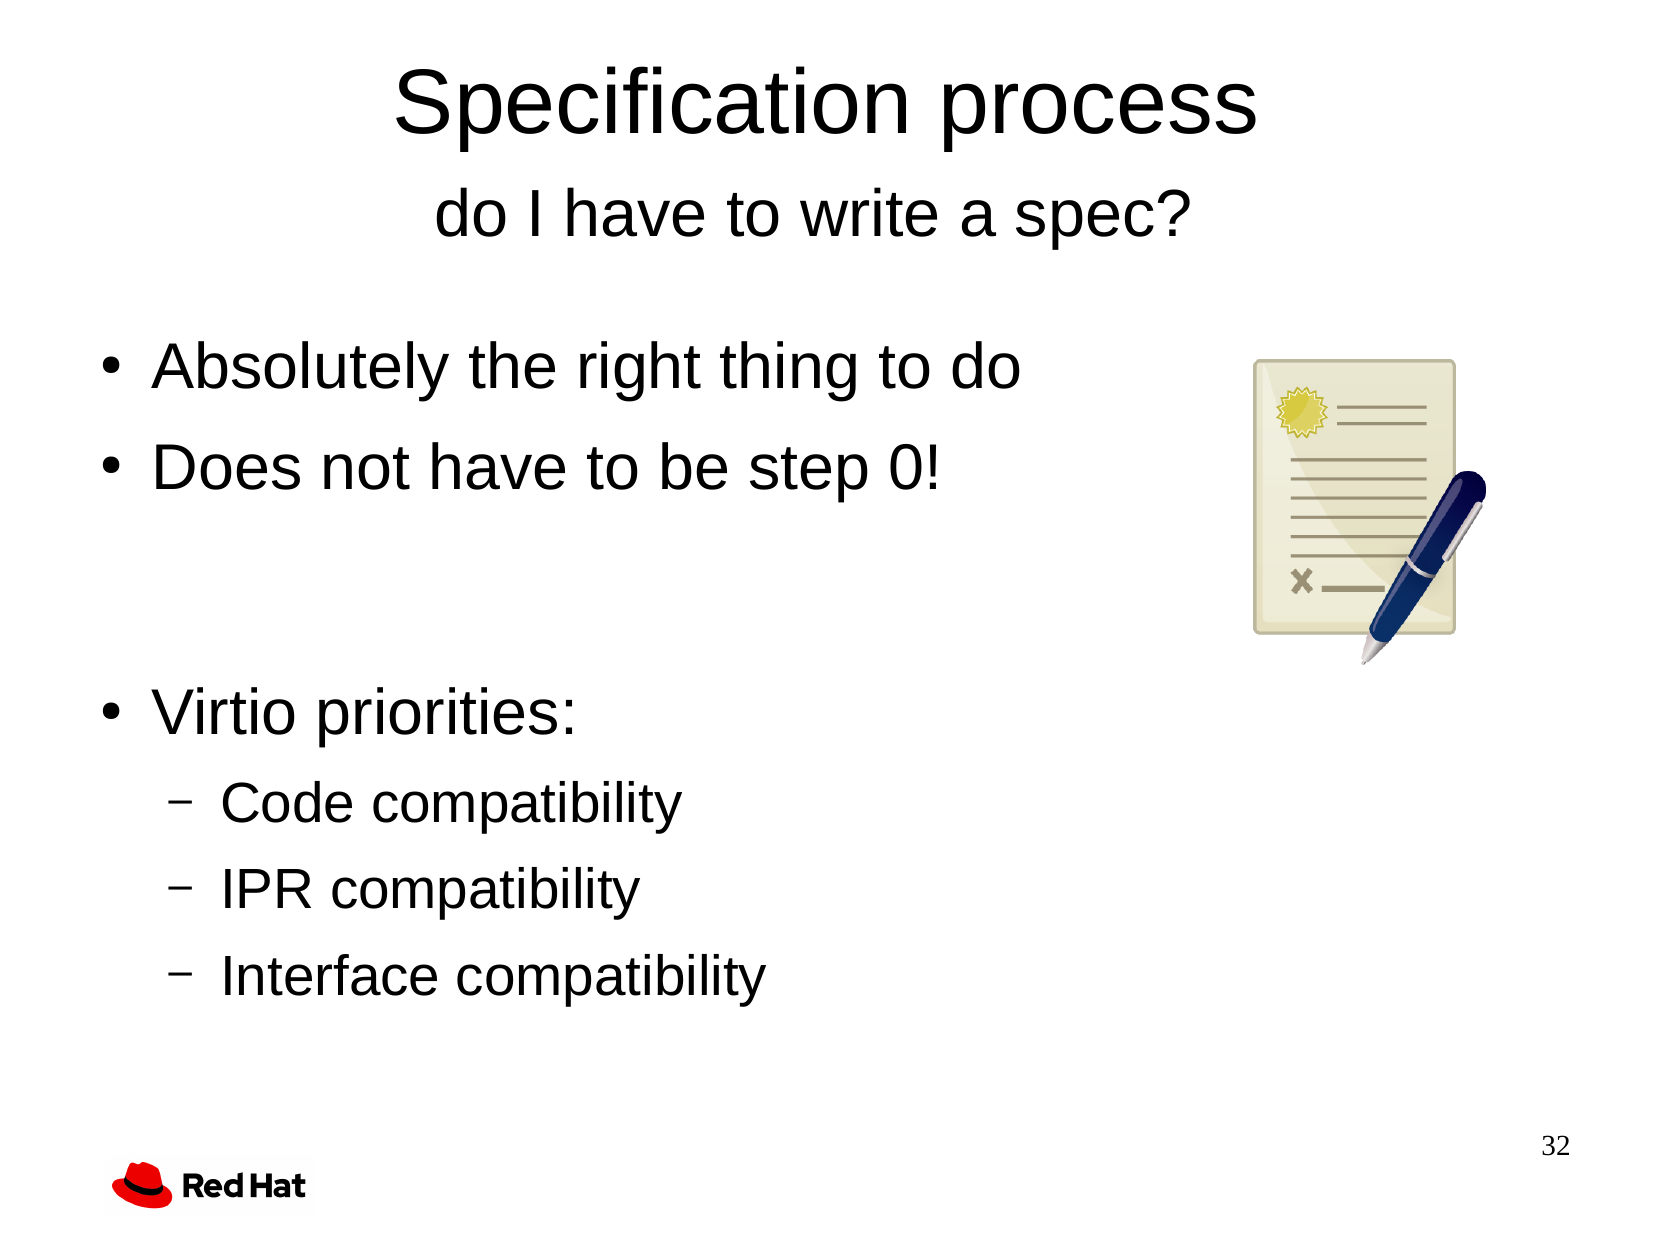

# Specification process do I have to write a spec?
Absolutely the right thing to do
Does not have to be step 0!
Virtio priorities:
Code compatibility
IPR compatibility
Interface compatibility
32